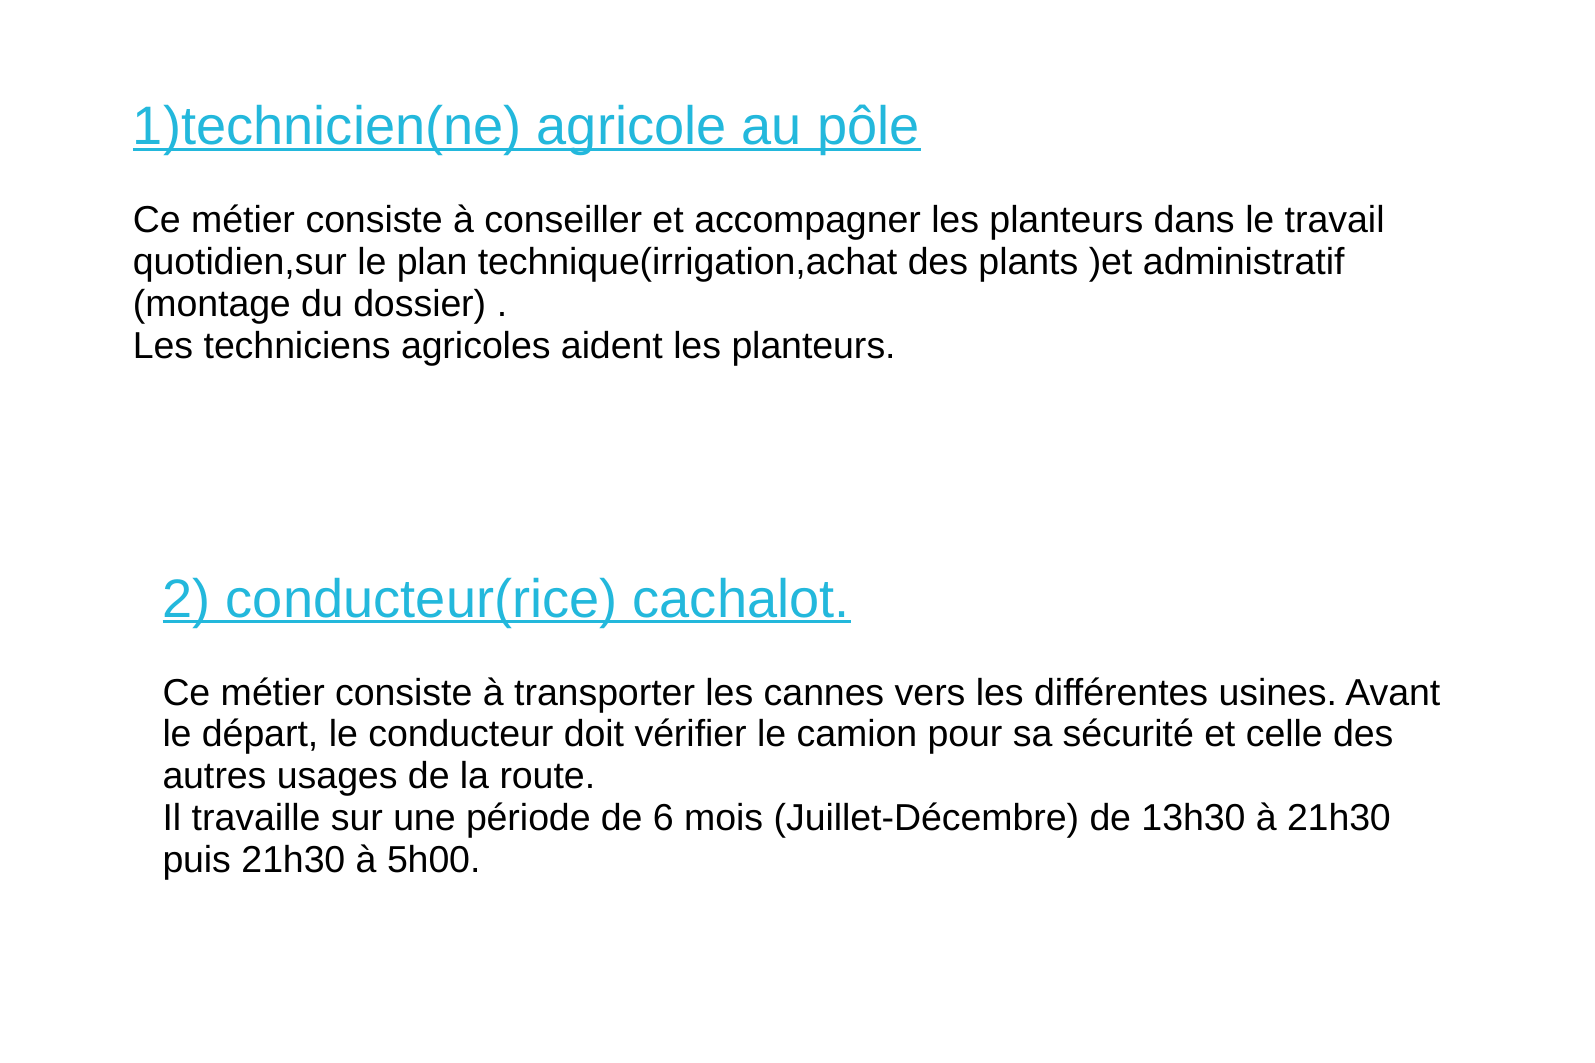

1)technicien(ne) agricole au pôle
Ce métier consiste à conseiller et accompagner les planteurs dans le travail quotidien,sur le plan technique(irrigation,achat des plants )et administratif (montage du dossier) .
Les techniciens agricoles aident les planteurs.
2) conducteur(rice) cachalot.
Ce métier consiste à transporter les cannes vers les différentes usines. Avant le départ, le conducteur doit vérifier le camion pour sa sécurité et celle des autres usages de la route.
Il travaille sur une période de 6 mois (Juillet-Décembre) de 13h30 à 21h30 puis 21h30 à 5h00.